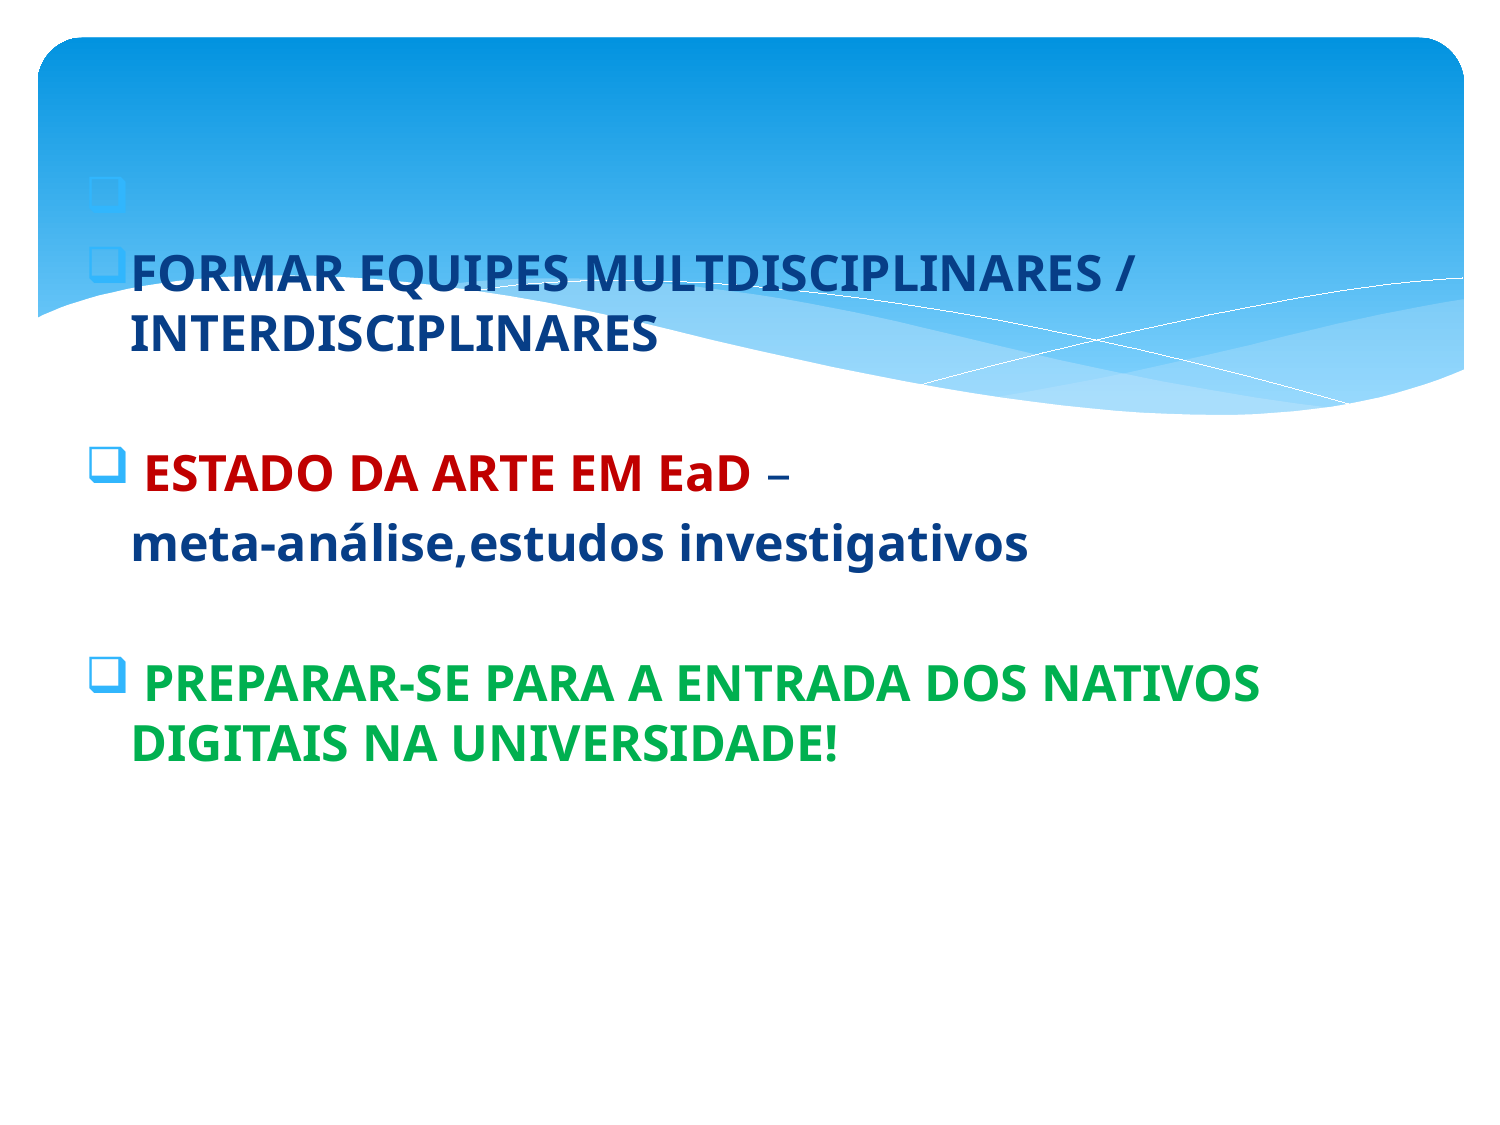

# FORMAR EQUIPES MULTDISCIPLINARES / INTERDISCIPLINARES
 ESTADO DA ARTE EM EaD –
	meta-análise,estudos investigativos
 PREPARAR-SE PARA A ENTRADA DOS NATIVOS DIGITAIS NA UNIVERSIDADE!